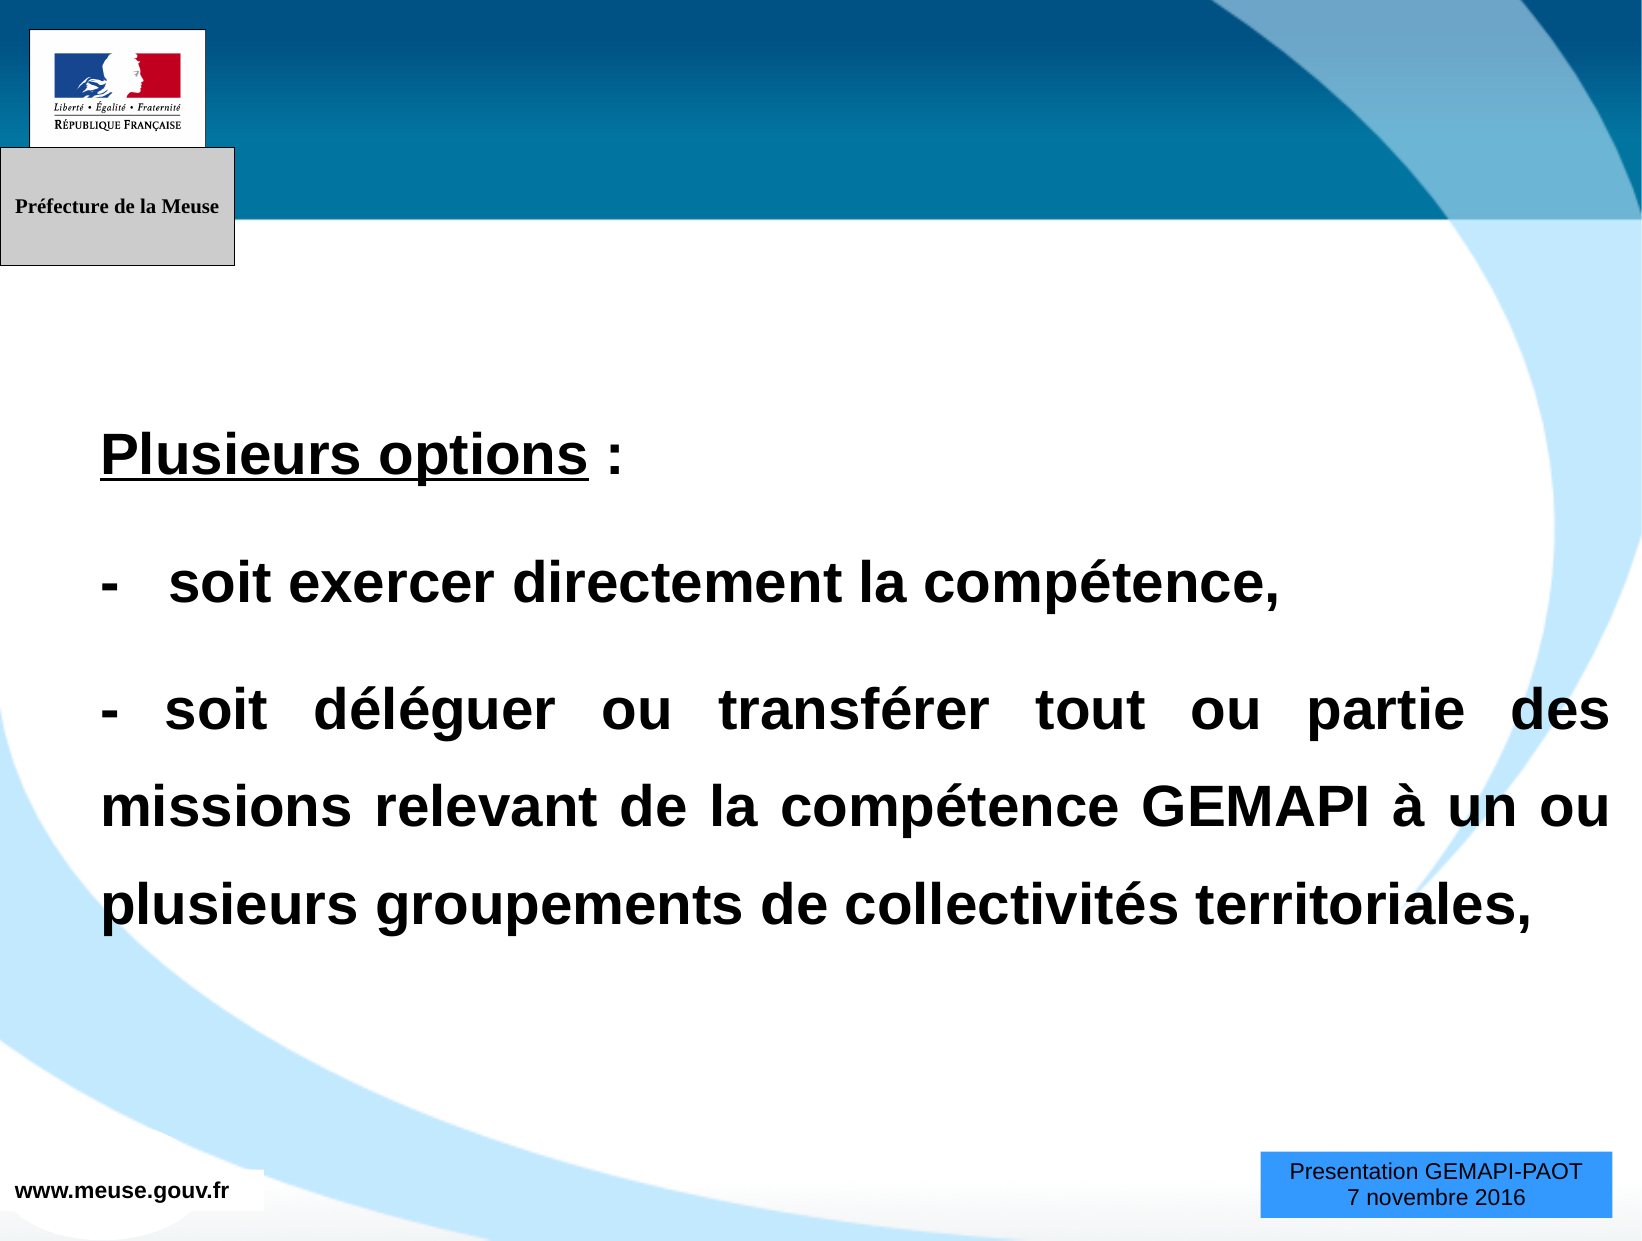

# Plusieurs options :
- soit exercer directement la compétence,
- soit déléguer ou transférer tout ou partie des missions relevant de la compétence GEMAPI à un ou plusieurs groupements de collectivités territoriales,